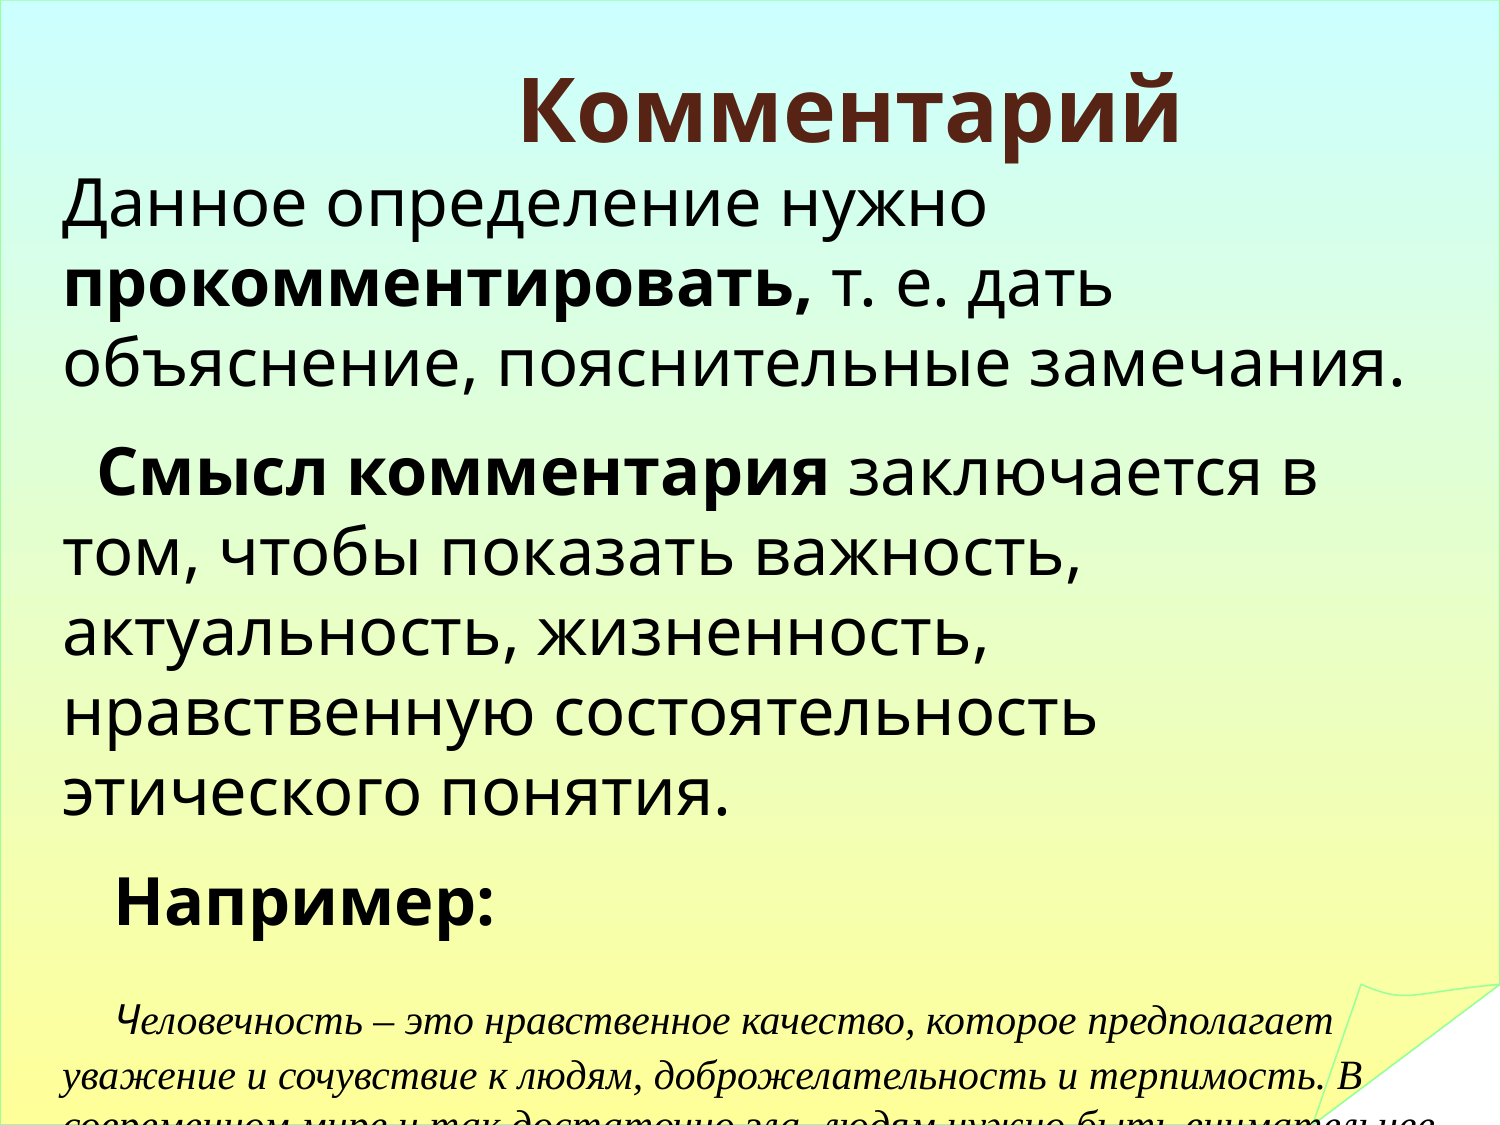

# Комментарий
Данное определение нужно прокомментировать, т. е. дать объяснение, пояснительные замечания.
 Смысл комментария заключается в том, чтобы показать важность, актуальность, жизненность, нравственную состоятельность этического понятия.
 Например:
 Человечность – это нравственное качество, которое предполагает уважение и сочувствие к людям, доброжелательность и терпимость. В современном мире и так достаточно зла, людям нужно быть внимательнее и добрее по отношению друг к другу.